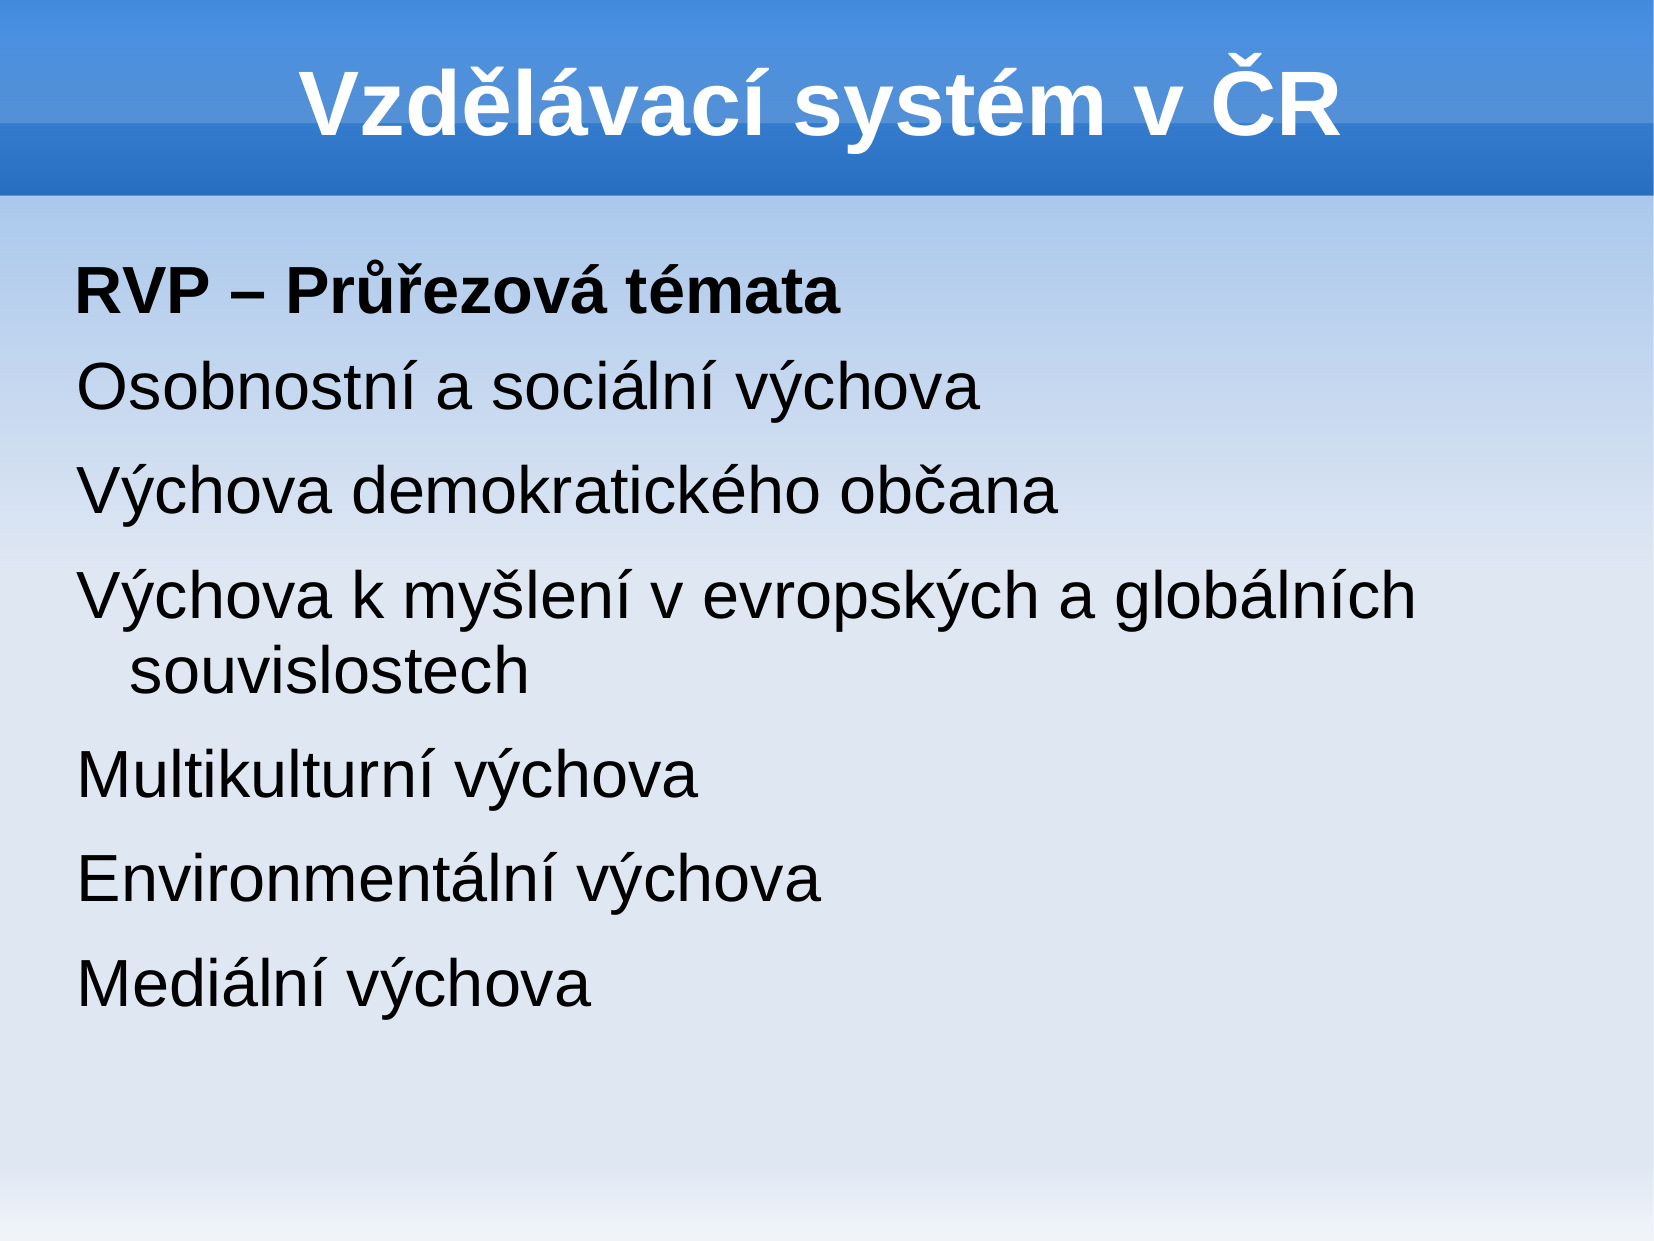

# Vzdělávací systém v ČR
RVP – Průřezová témata
Osobnostní a sociální výchova
Výchova demokratického občana
Výchova k myšlení v evropských a globálních souvislostech
Multikulturní výchova
Environmentální výchova
Mediální výchova